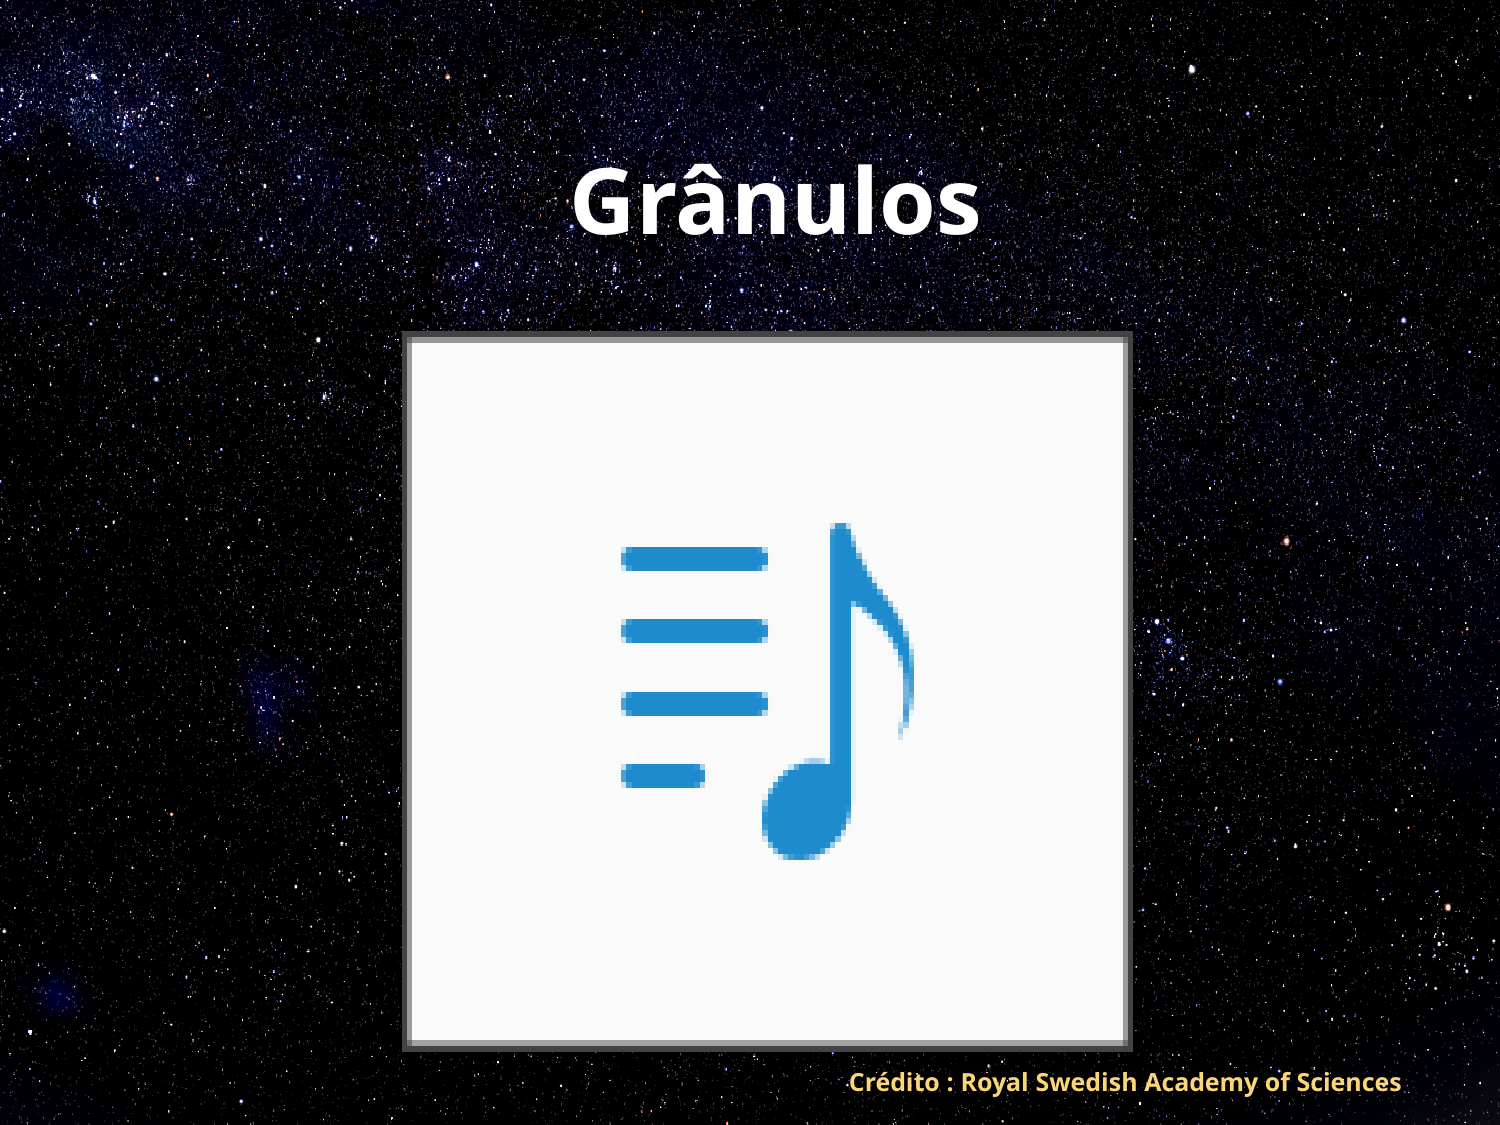

# Grânulos
Crédito : Royal Swedish Academy of Sciences